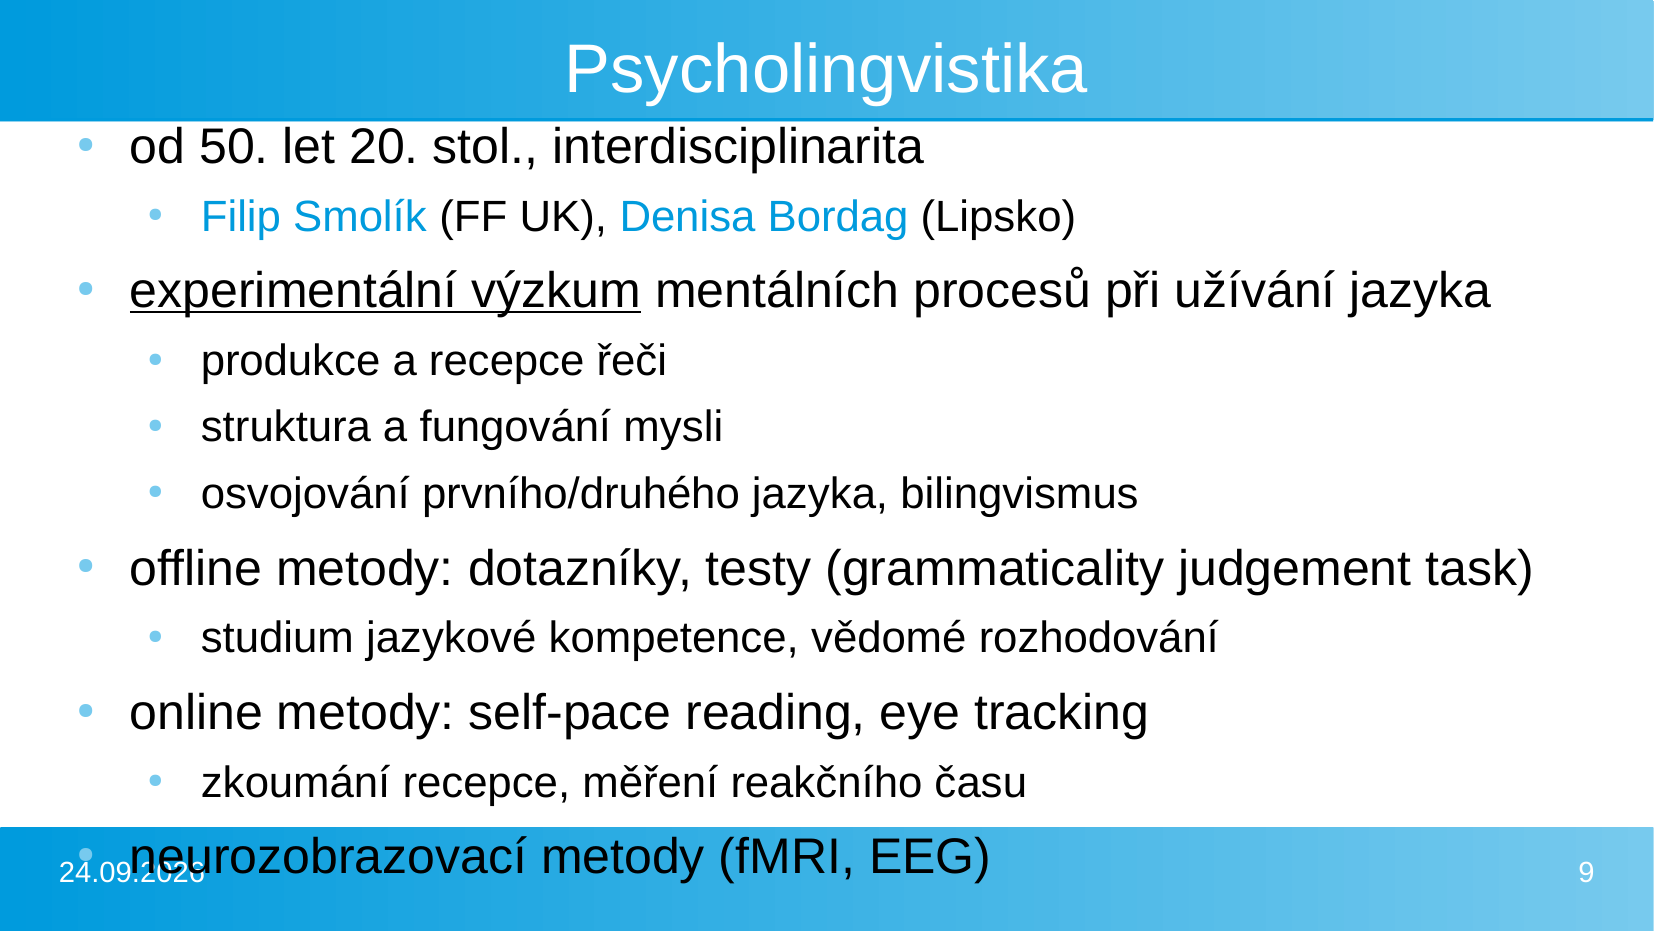

# Psycholingvistika
od 50. let 20. stol., interdisciplinarita
Filip Smolík (FF UK), Denisa Bordag (Lipsko)
experimentální výzkum mentálních procesů při užívání jazyka
produkce a recepce řeči
struktura a fungování mysli
osvojování prvního/druhého jazyka, bilingvismus
offline metody: dotazníky, testy (grammaticality judgement task)
studium jazykové kompetence, vědomé rozhodování
online metody: self-pace reading, eye tracking
zkoumání recepce, měření reakčního času
neurozobrazovací metody (fMRI, EEG)
9